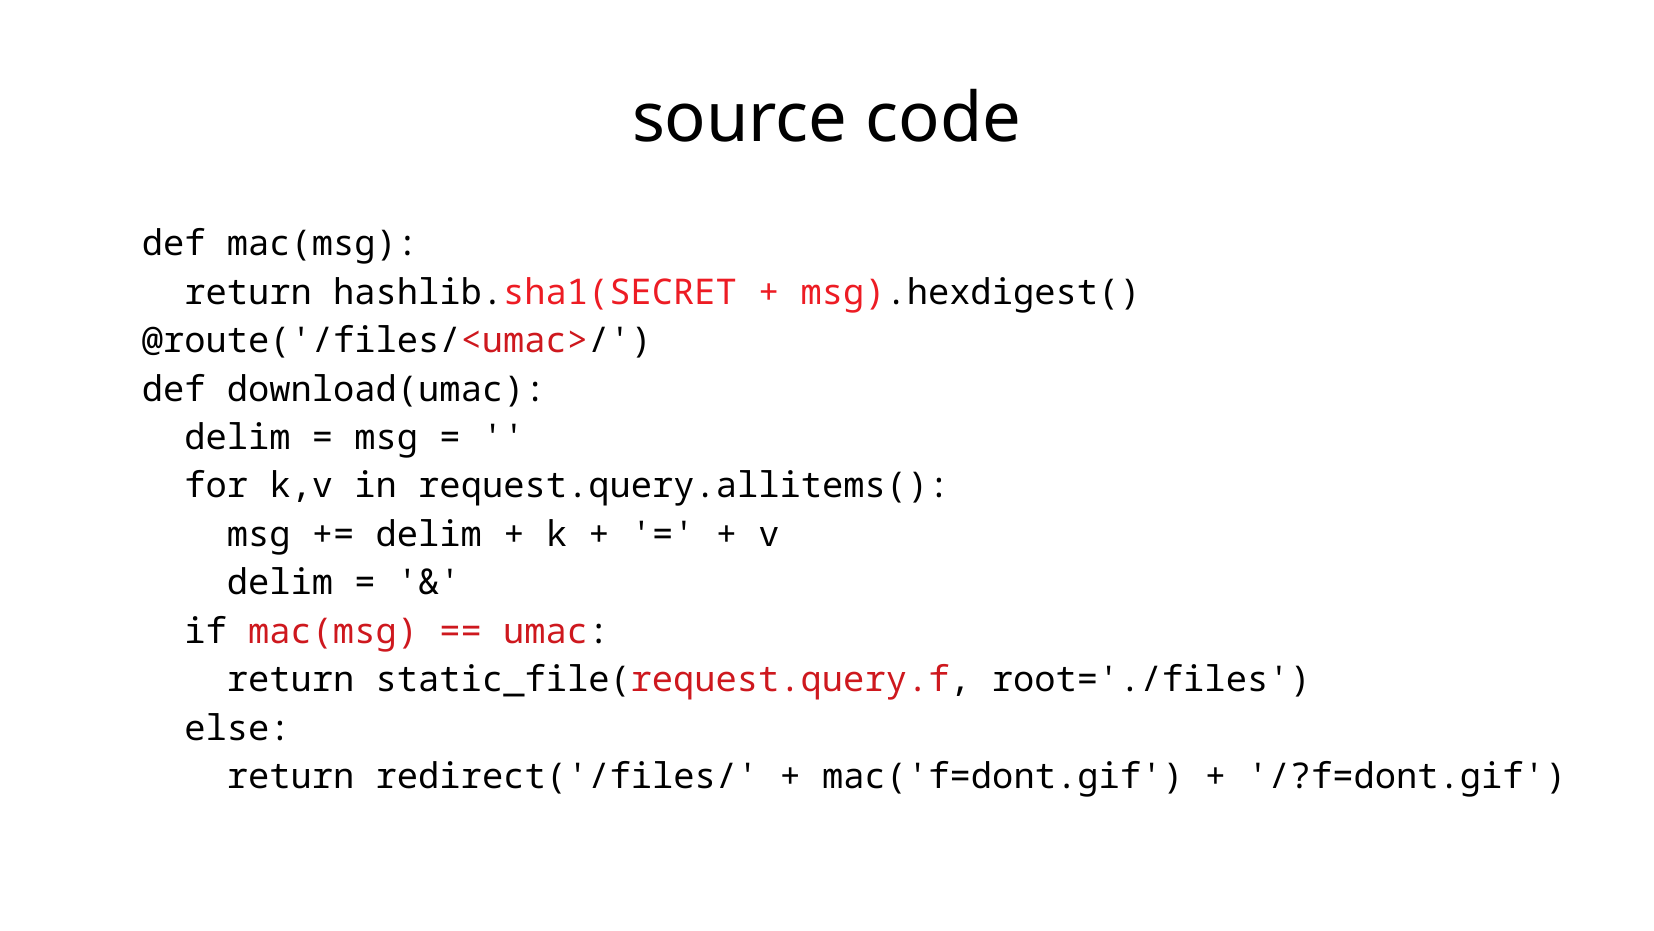

# source code
def mac(msg):
 return hashlib.sha1(SECRET + msg).hexdigest()
@route('/files/<umac>/')
def download(umac):
 delim = msg = ''
 for k,v in request.query.allitems():
 msg += delim + k + '=' + v
 delim = '&'
 if mac(msg) == umac:
 return static_file(request.query.f, root='./files')
 else:
 return redirect('/files/' + mac('f=dont.gif') + '/?f=dont.gif')